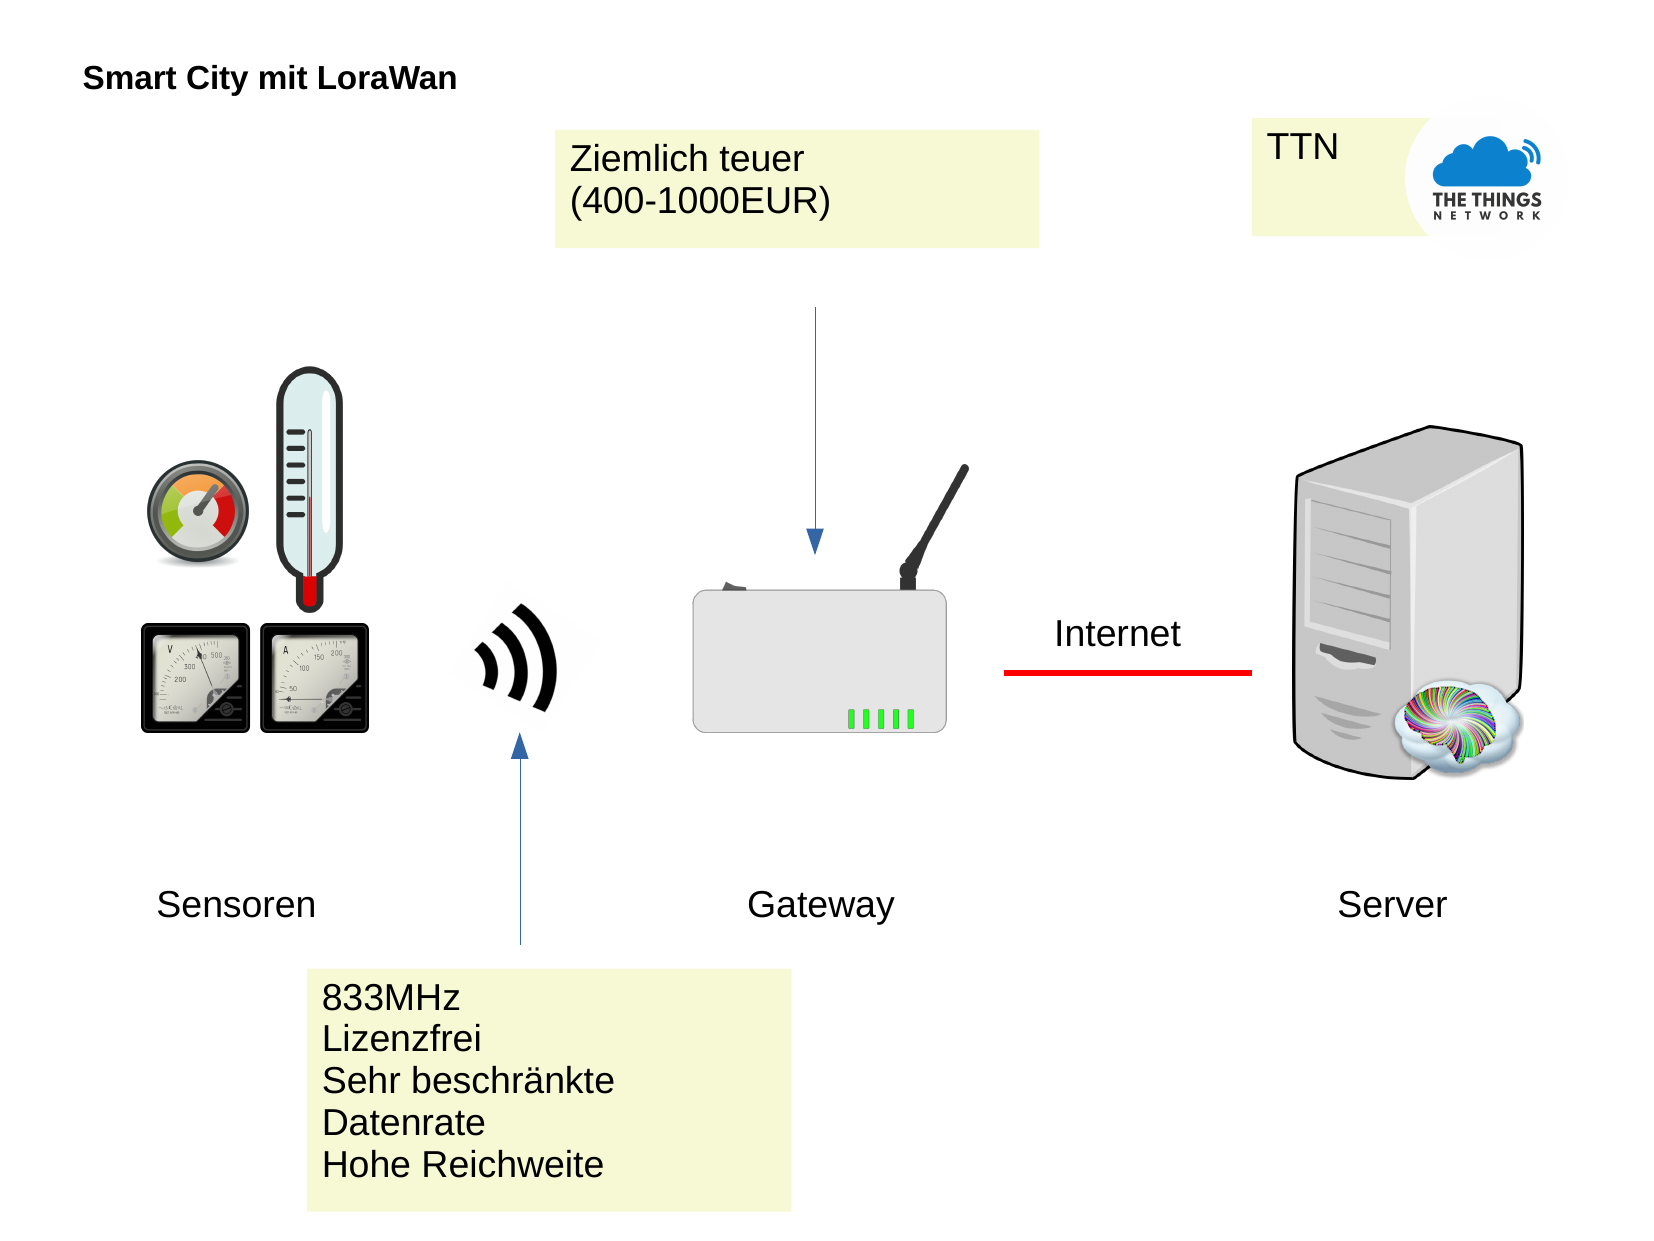

# Smart City mit LoraWan
TTN
Ziemlich teuer
(400-1000EUR)
Internet
Sensoren 						Gateway						Server
833MHz
Lizenzfrei
Sehr beschränkte Datenrate
Hohe Reichweite